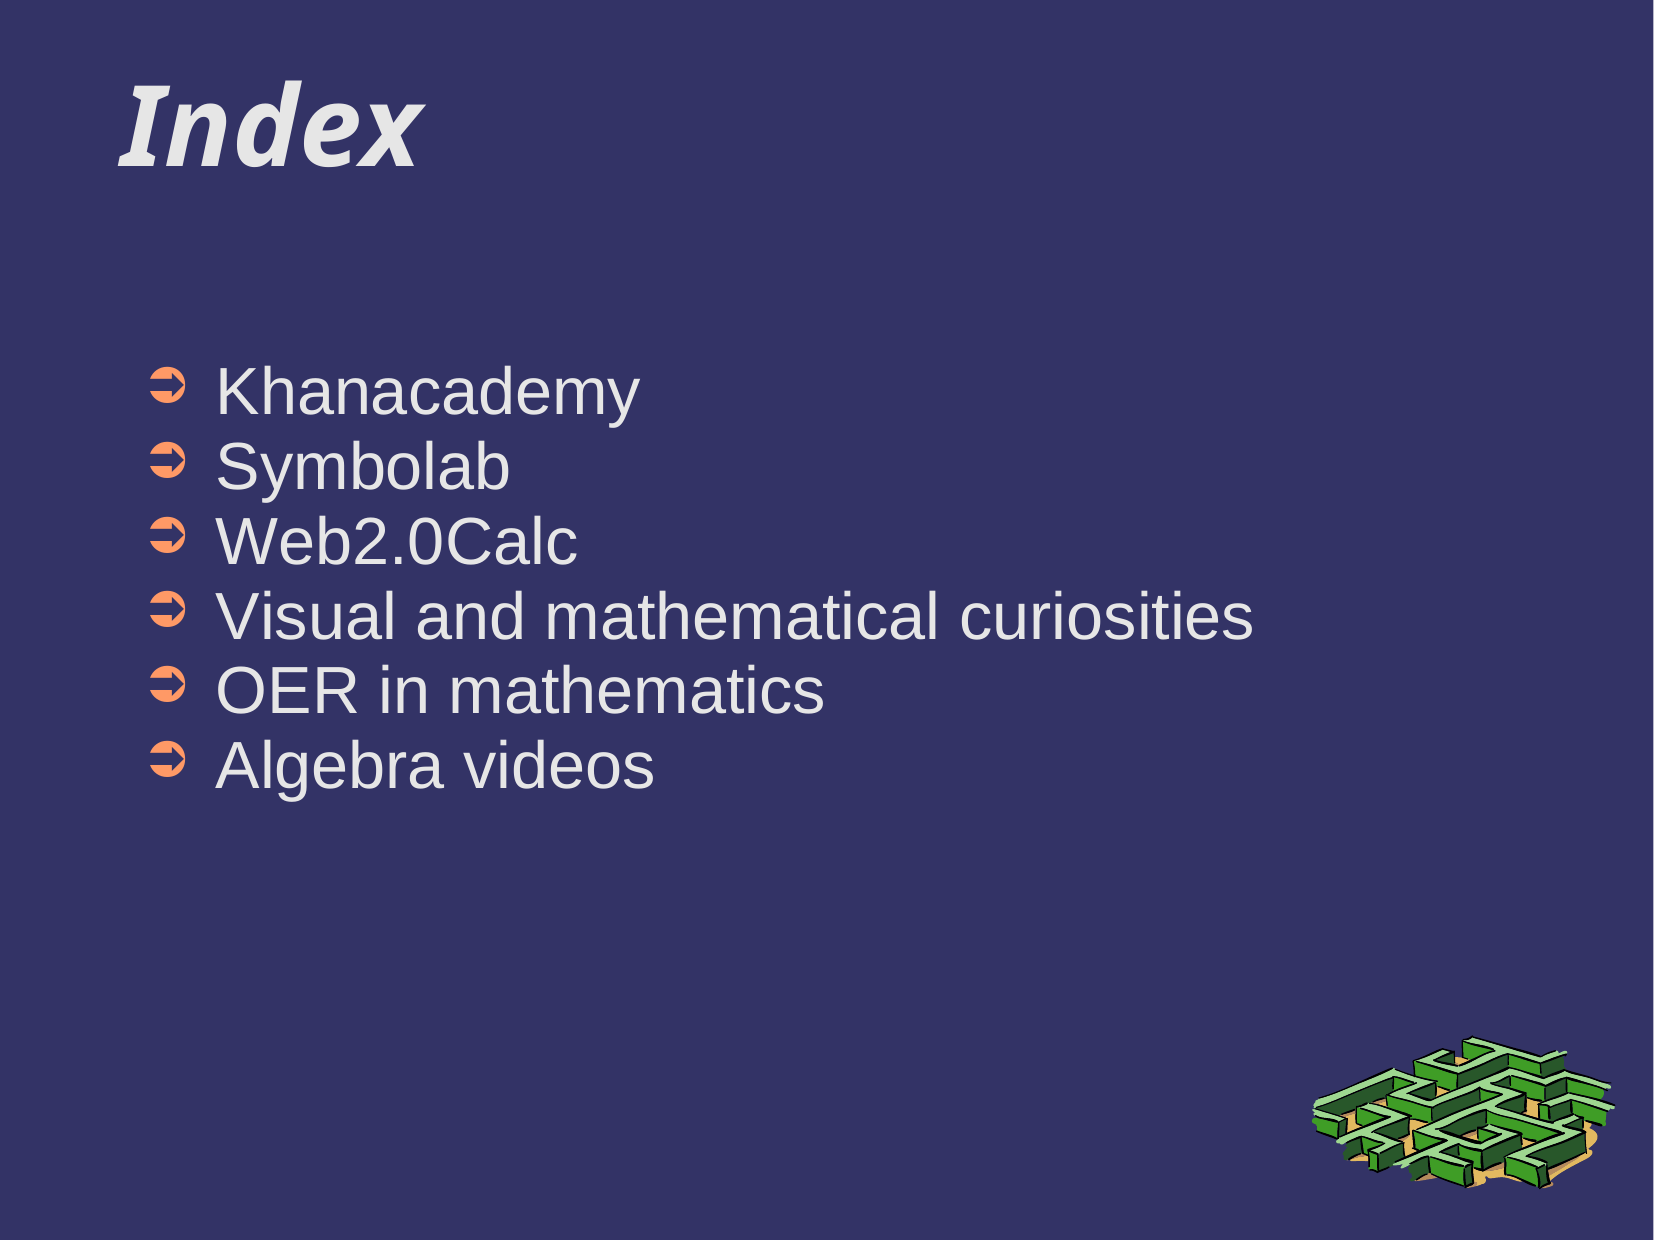

# Index
Khanacademy
Symbolab
Web2.0Calc
Visual and mathematical curiosities
OER in mathematics
Algebra videos